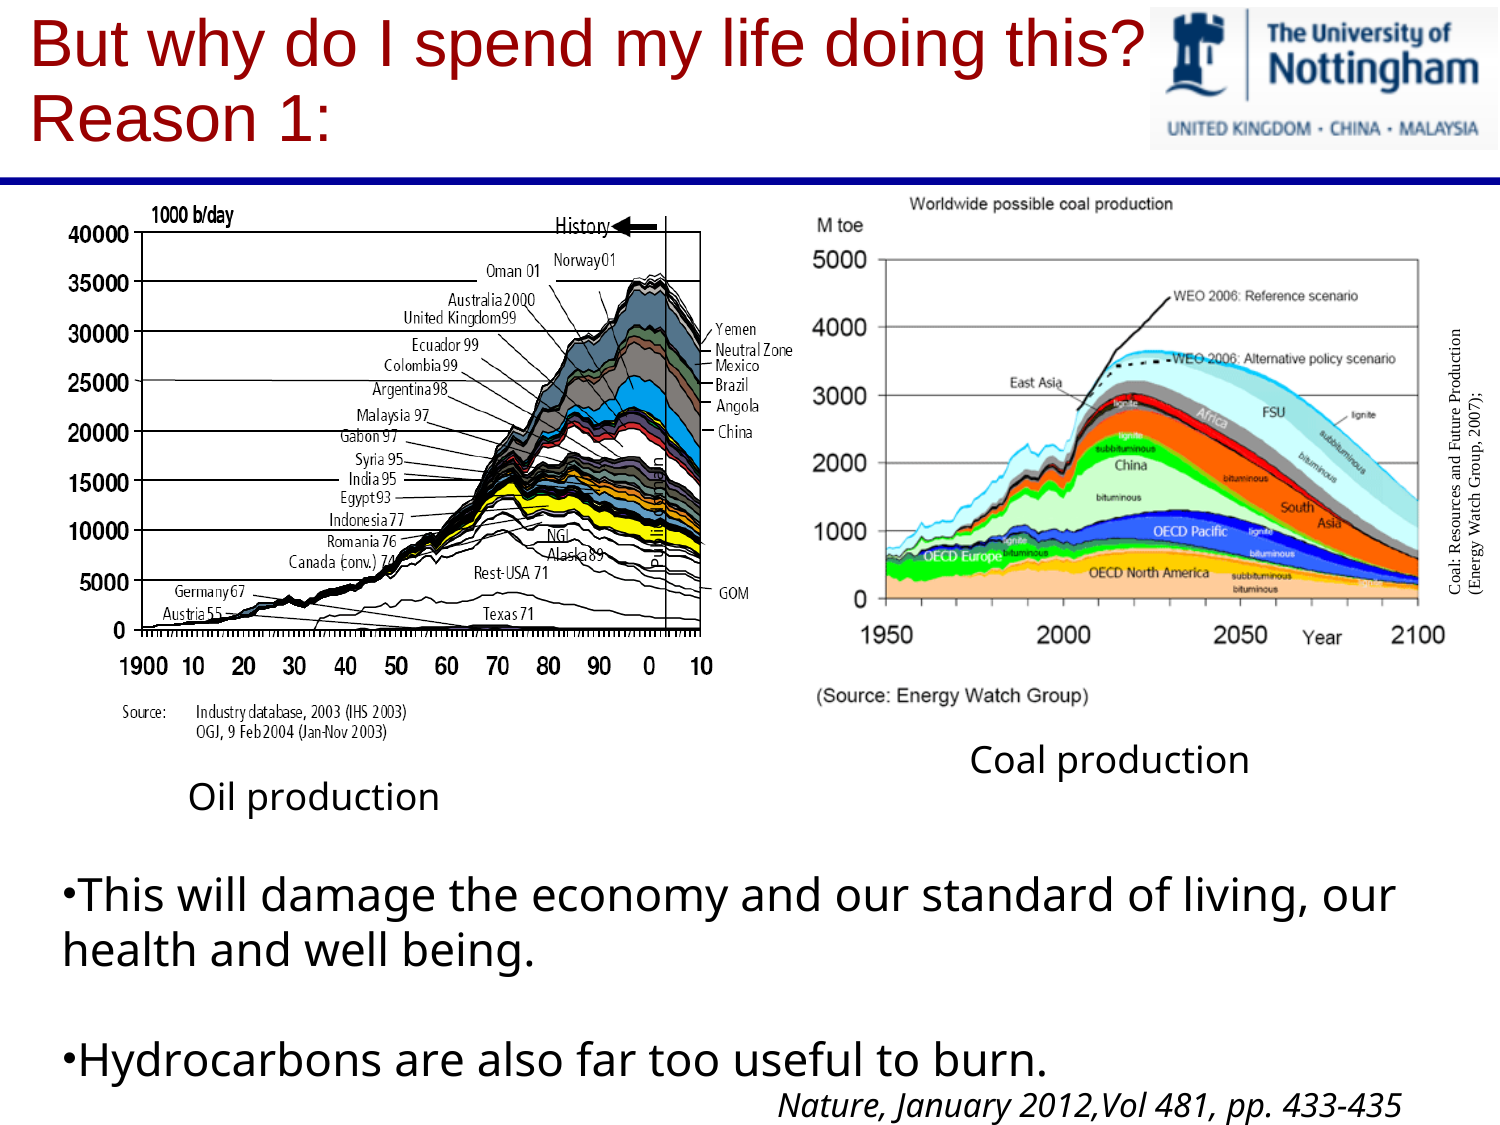

# But why do I spend my life doing this? Reason 1:
Coal: Resources and Future Production
(Energy Watch Group, 2007);
Public domain
Coal production
Oil production
This will damage the economy and our standard of living, our health and well being.
Hydrocarbons are also far too useful to burn.
Nature, January 2012,Vol 481, pp. 433-435